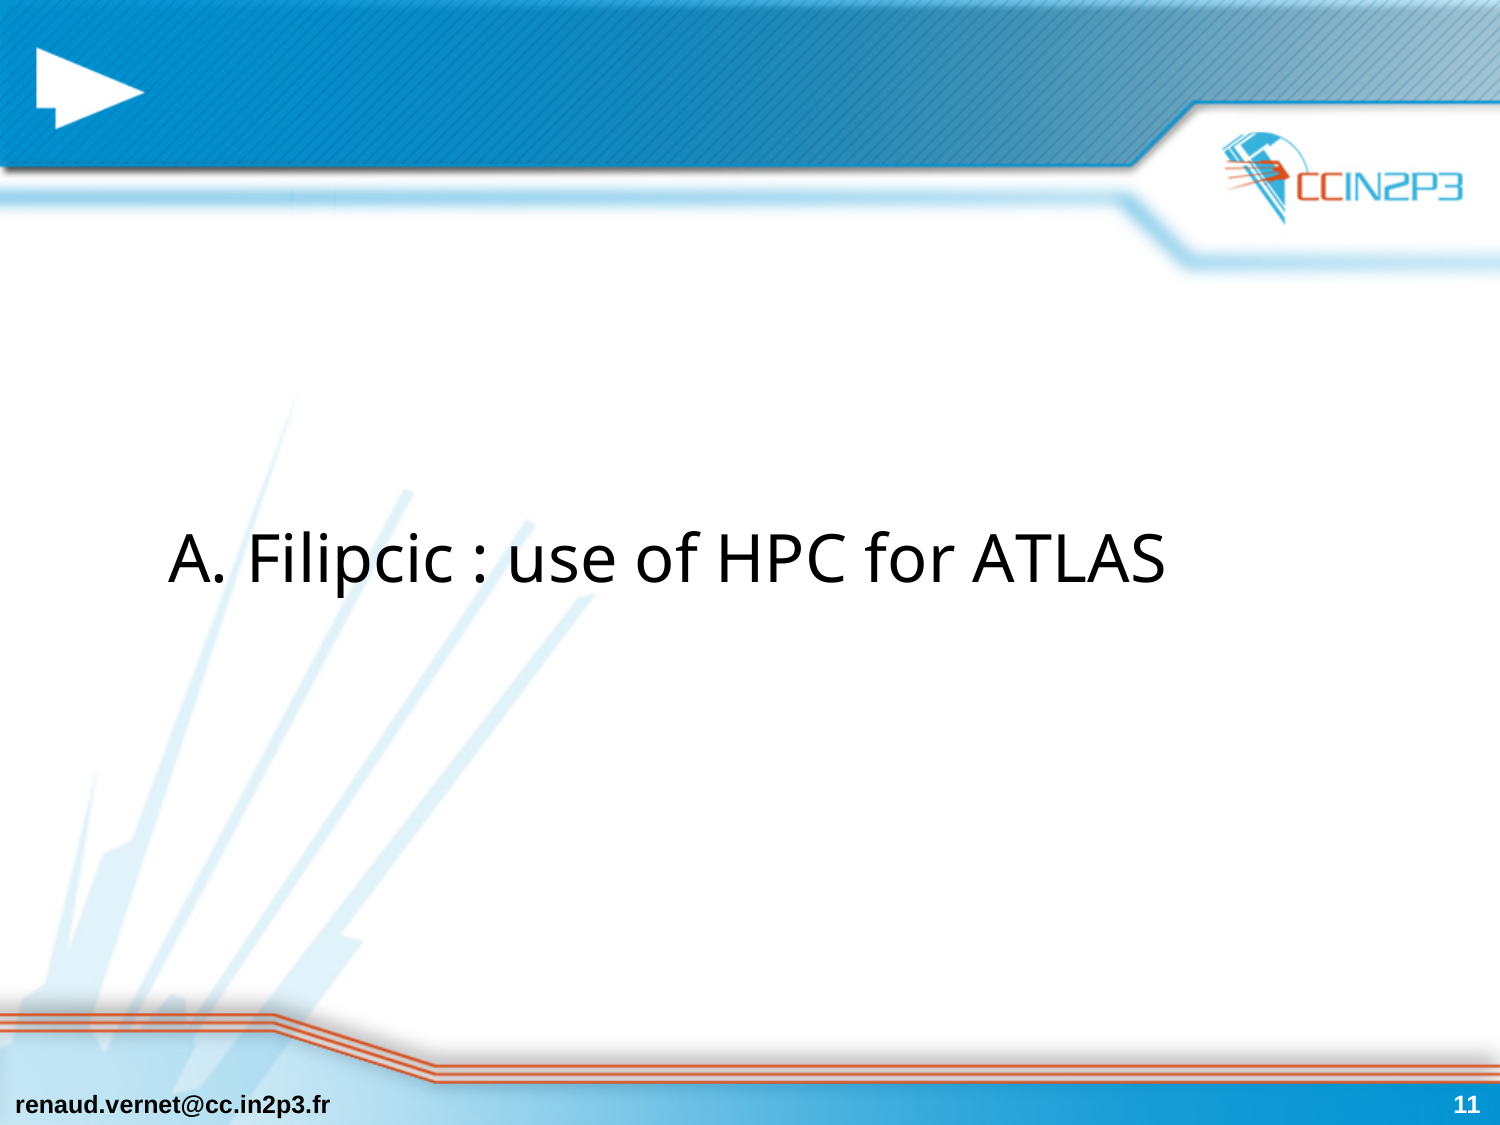

# A. Filipcic : use of HPC for ATLAS
11